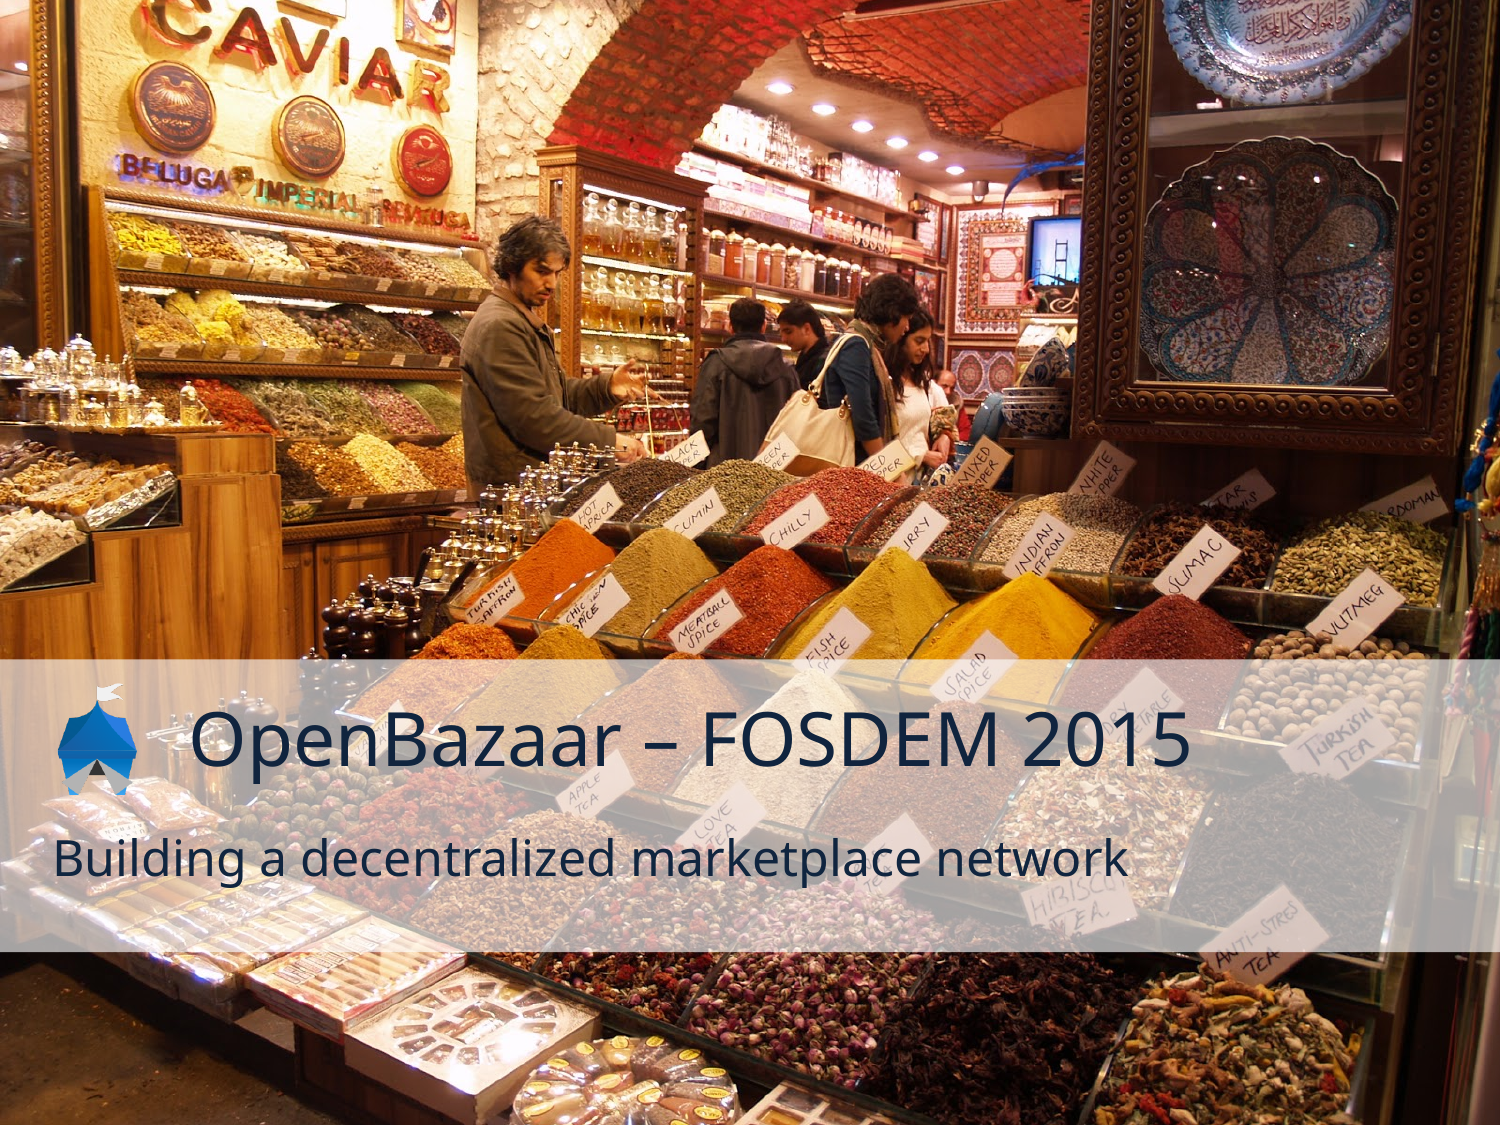

# OpenBazaar – FOSDEM 2015
Building a decentralized marketplace network